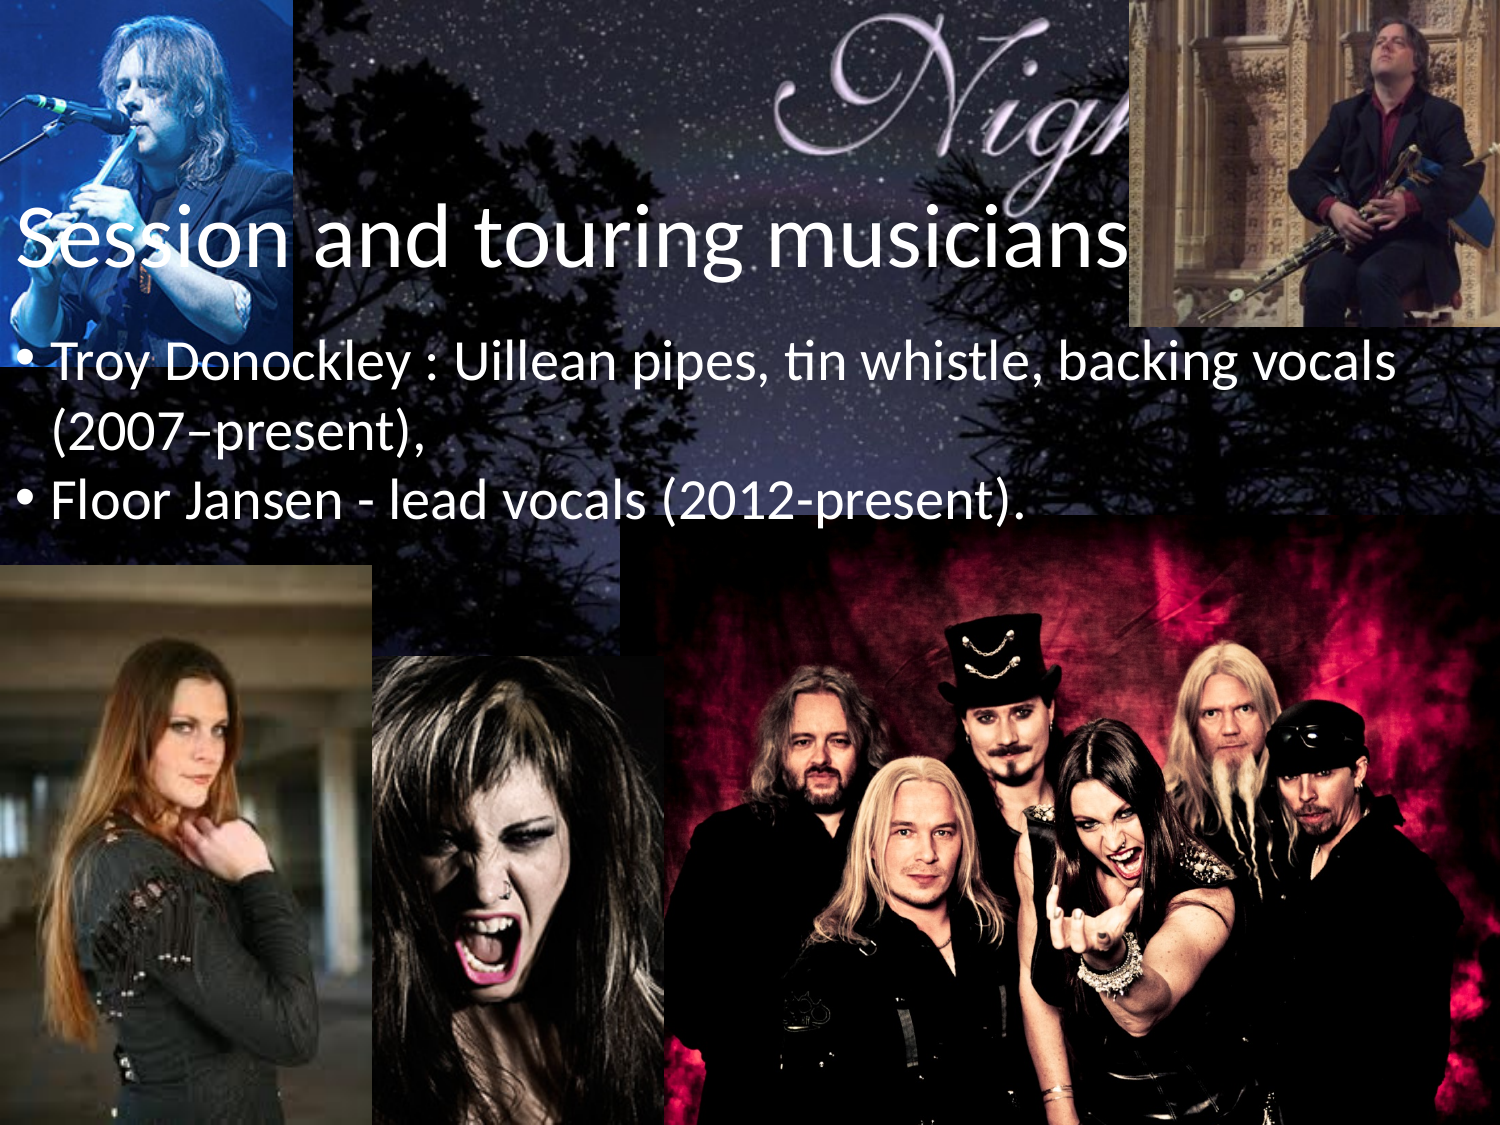

# Session and touring musicians
Troy Donockley : Uillean pipes, tin whistle, backing vocals (2007–present),
Floor Jansen - lead vocals (2012-present).